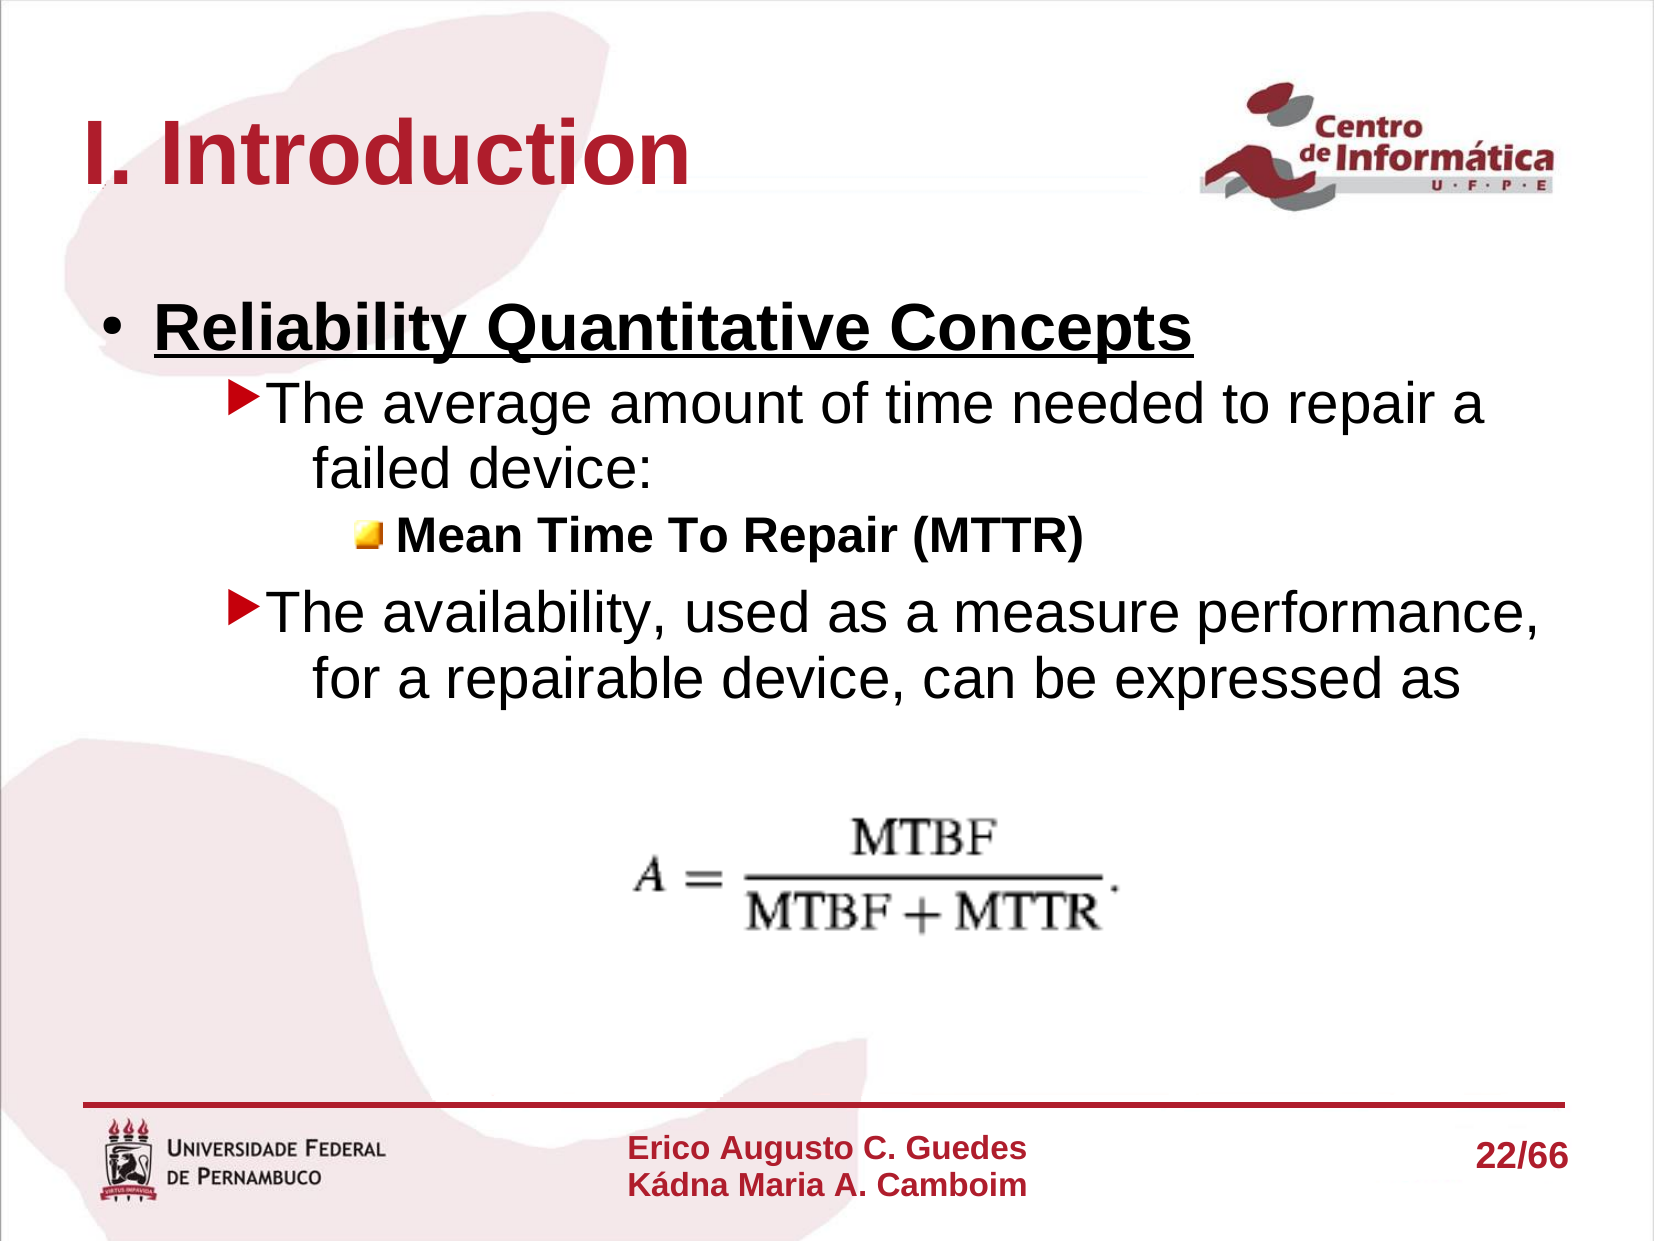

# I. Introduction
Reliability Quantitative Concepts
The average amount of time needed to repair a failed device:
Mean Time To Repair (MTTR)
The availability, used as a measure performance, for a repairable device, can be expressed as